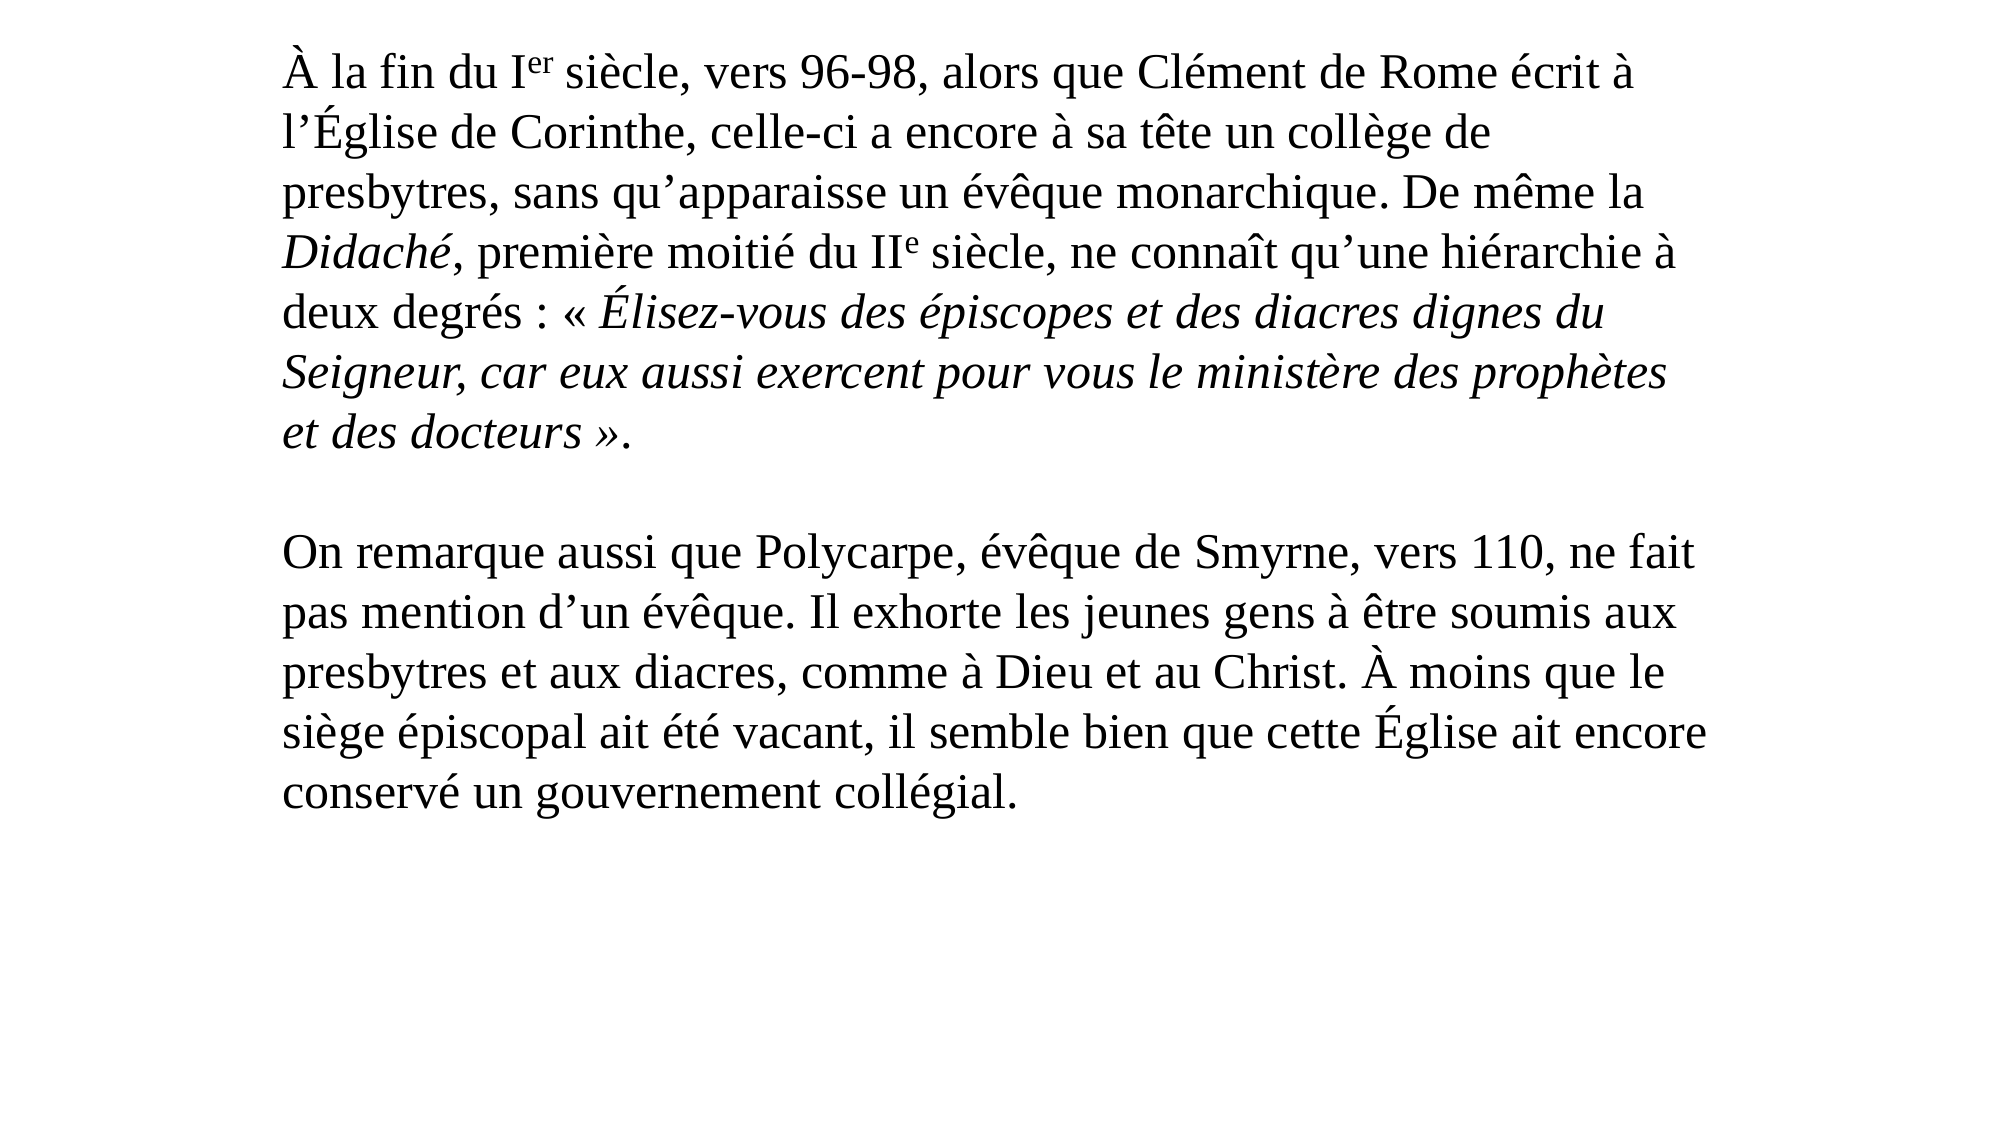

À la fin du Ier siècle, vers 96-98, alors que Clément de Rome écrit à l’Église de Corinthe, celle-ci a encore à sa tête un collège de presbytres, sans qu’apparaisse un évêque monarchique. De même la Didaché, première moitié du IIe siècle, ne connaît qu’une hiérarchie à deux degrés : « Élisez-vous des épiscopes et des diacres dignes du Seigneur, car eux aussi exercent pour vous le ministère des prophètes et des docteurs ».
On remarque aussi que Polycarpe, évêque de Smyrne, vers 110, ne fait pas mention d’un évêque. Il exhorte les jeunes gens à être soumis aux presbytres et aux diacres, comme à Dieu et au Christ. À moins que le siège épiscopal ait été vacant, il semble bien que cette Église ait encore conservé un gouvernement collégial.